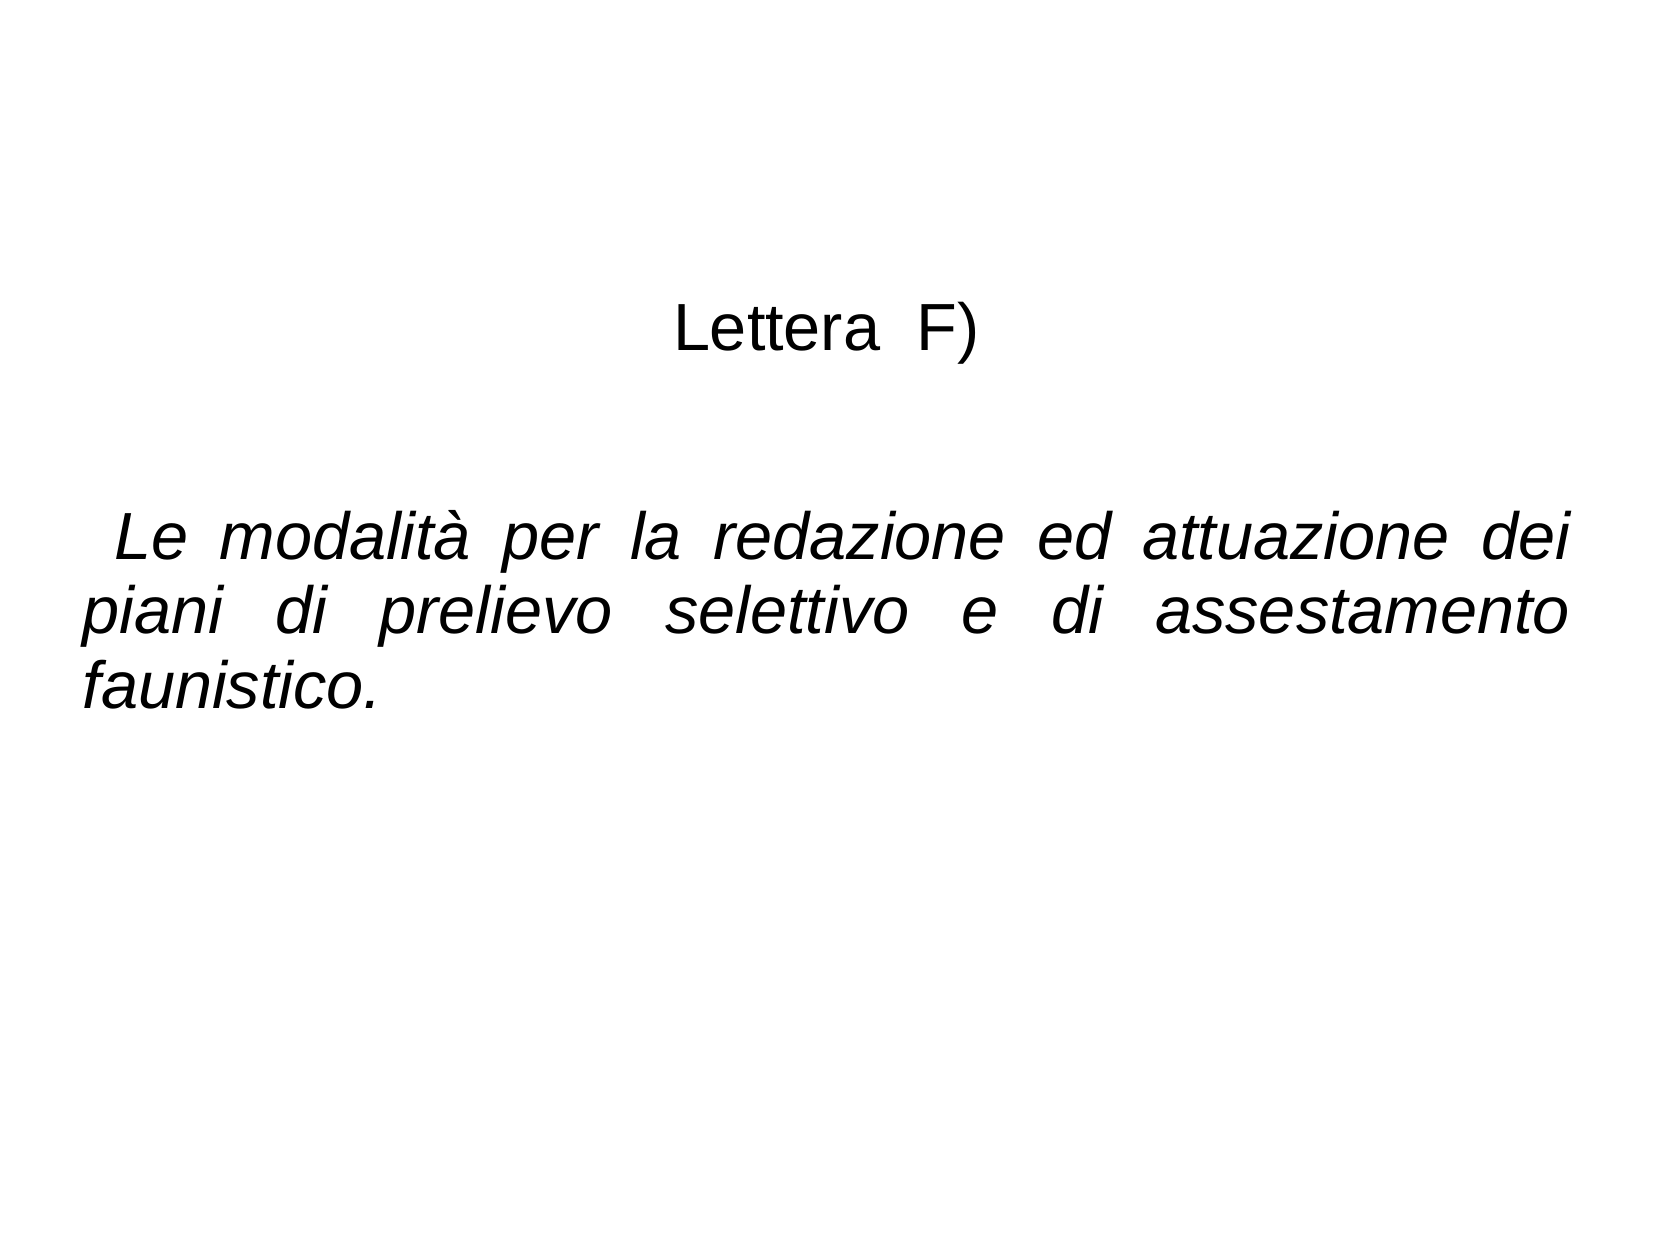

#
Lettera F)
 Le modalità per la redazione ed attuazione dei piani di prelievo selettivo e di assestamento faunistico.